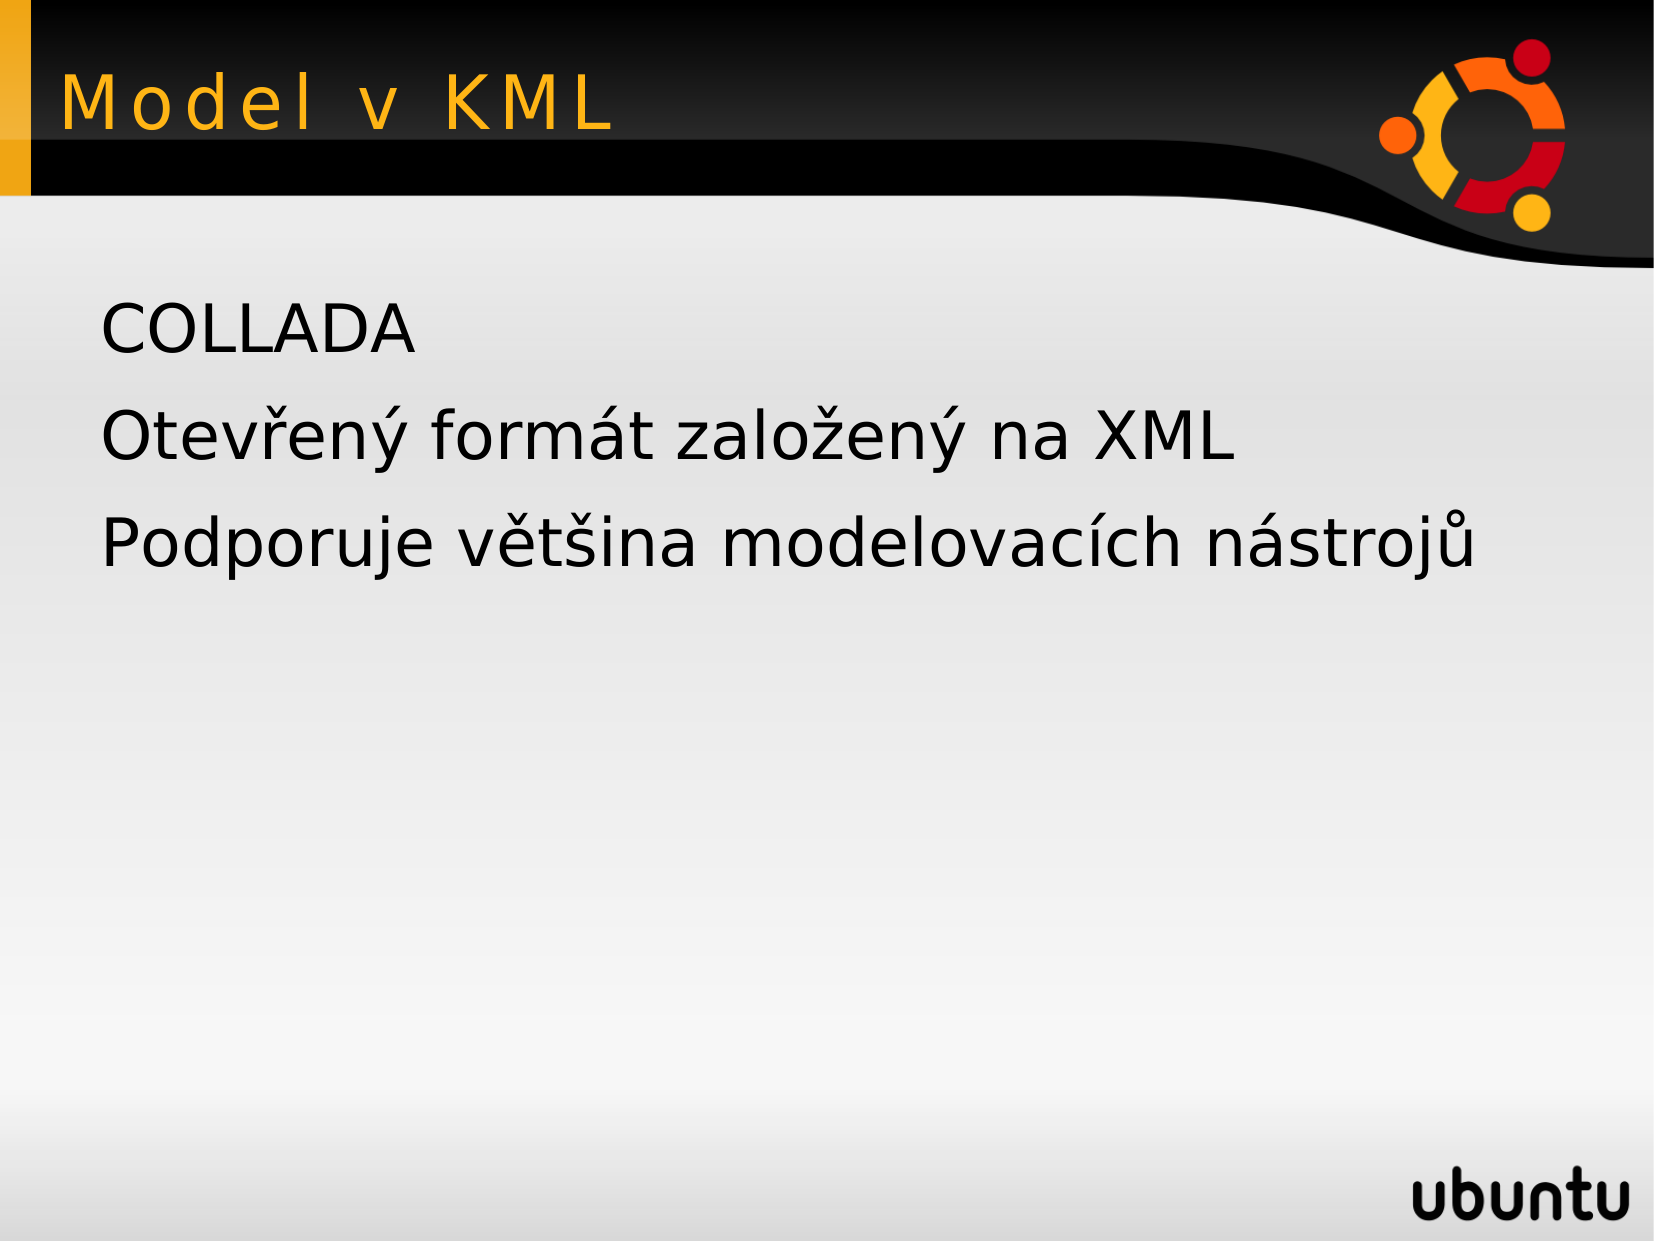

# Model v KML
COLLADA
Otevřený formát založený na XML
Podporuje většina modelovacích nástrojů